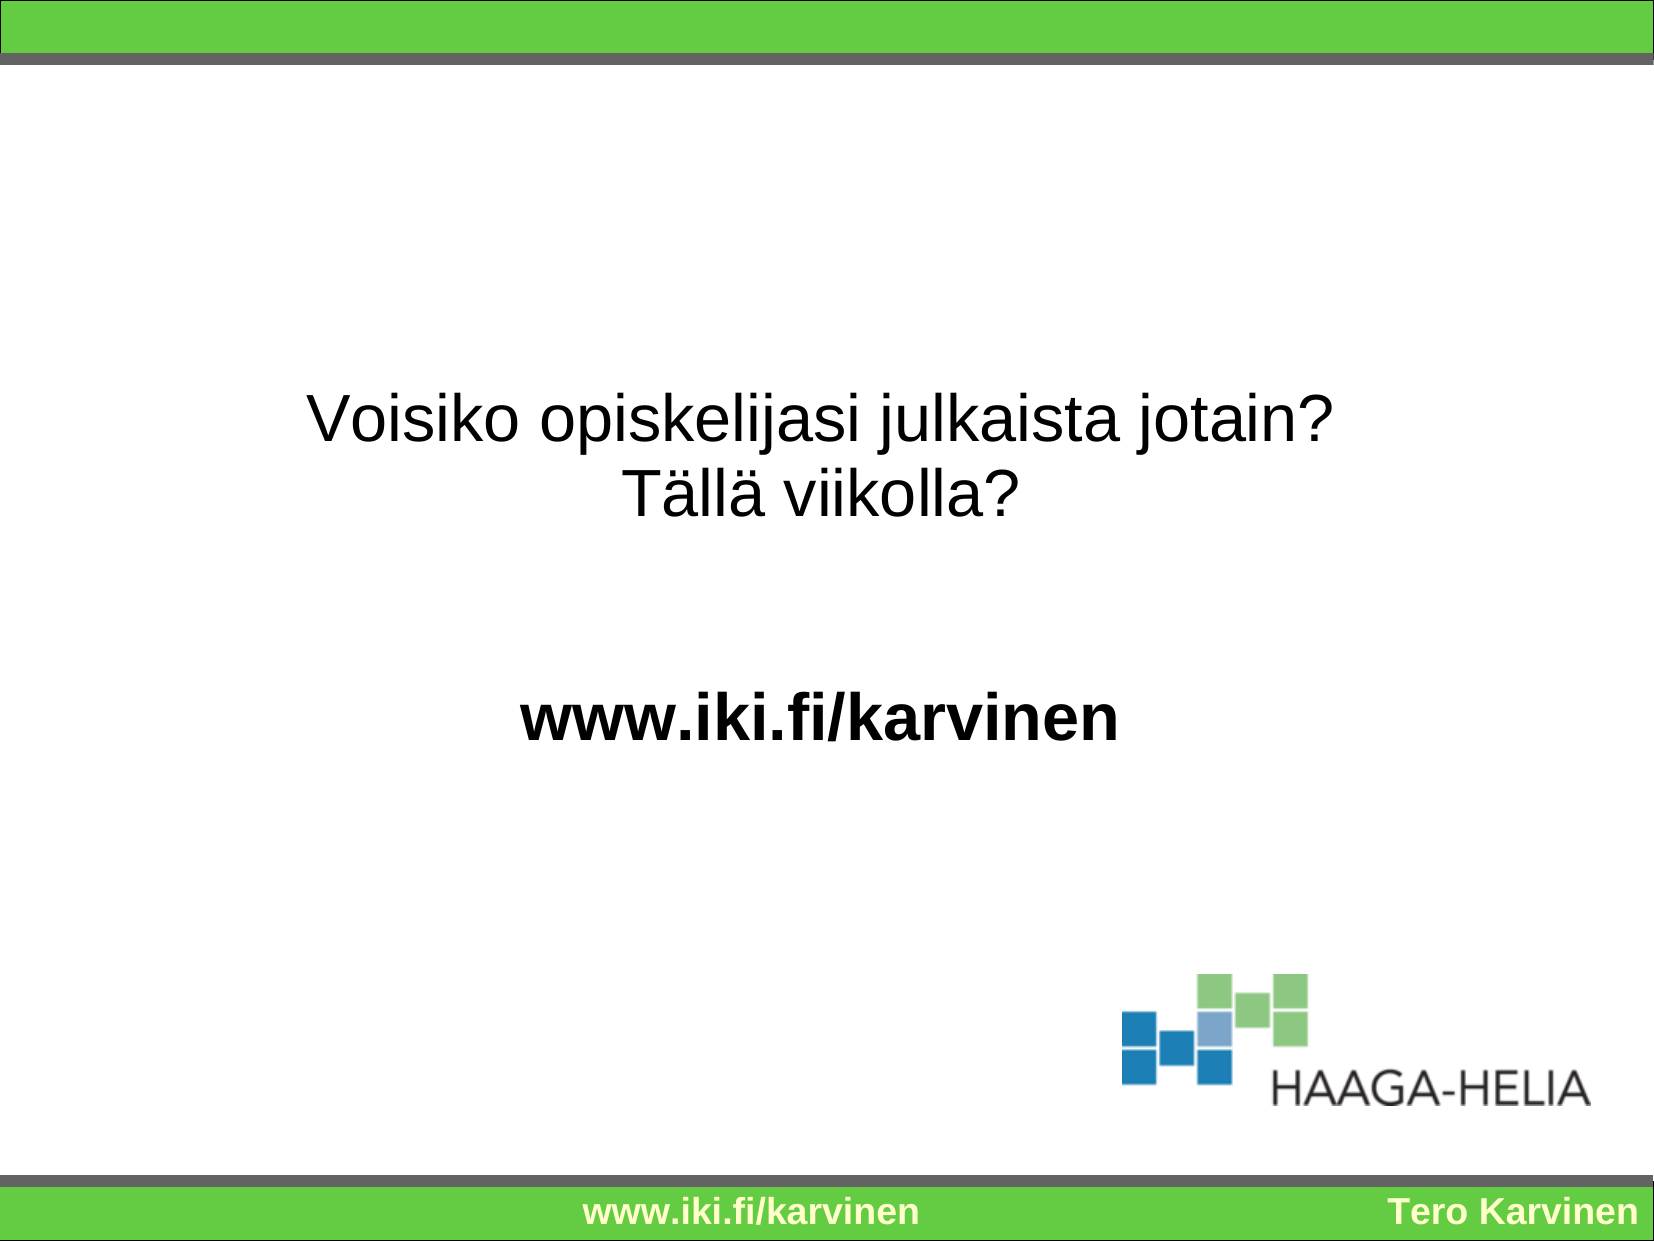

# Voisiko opiskelijasi julkaista jotain?
Tällä viikolla?
www.iki.fi/karvinen